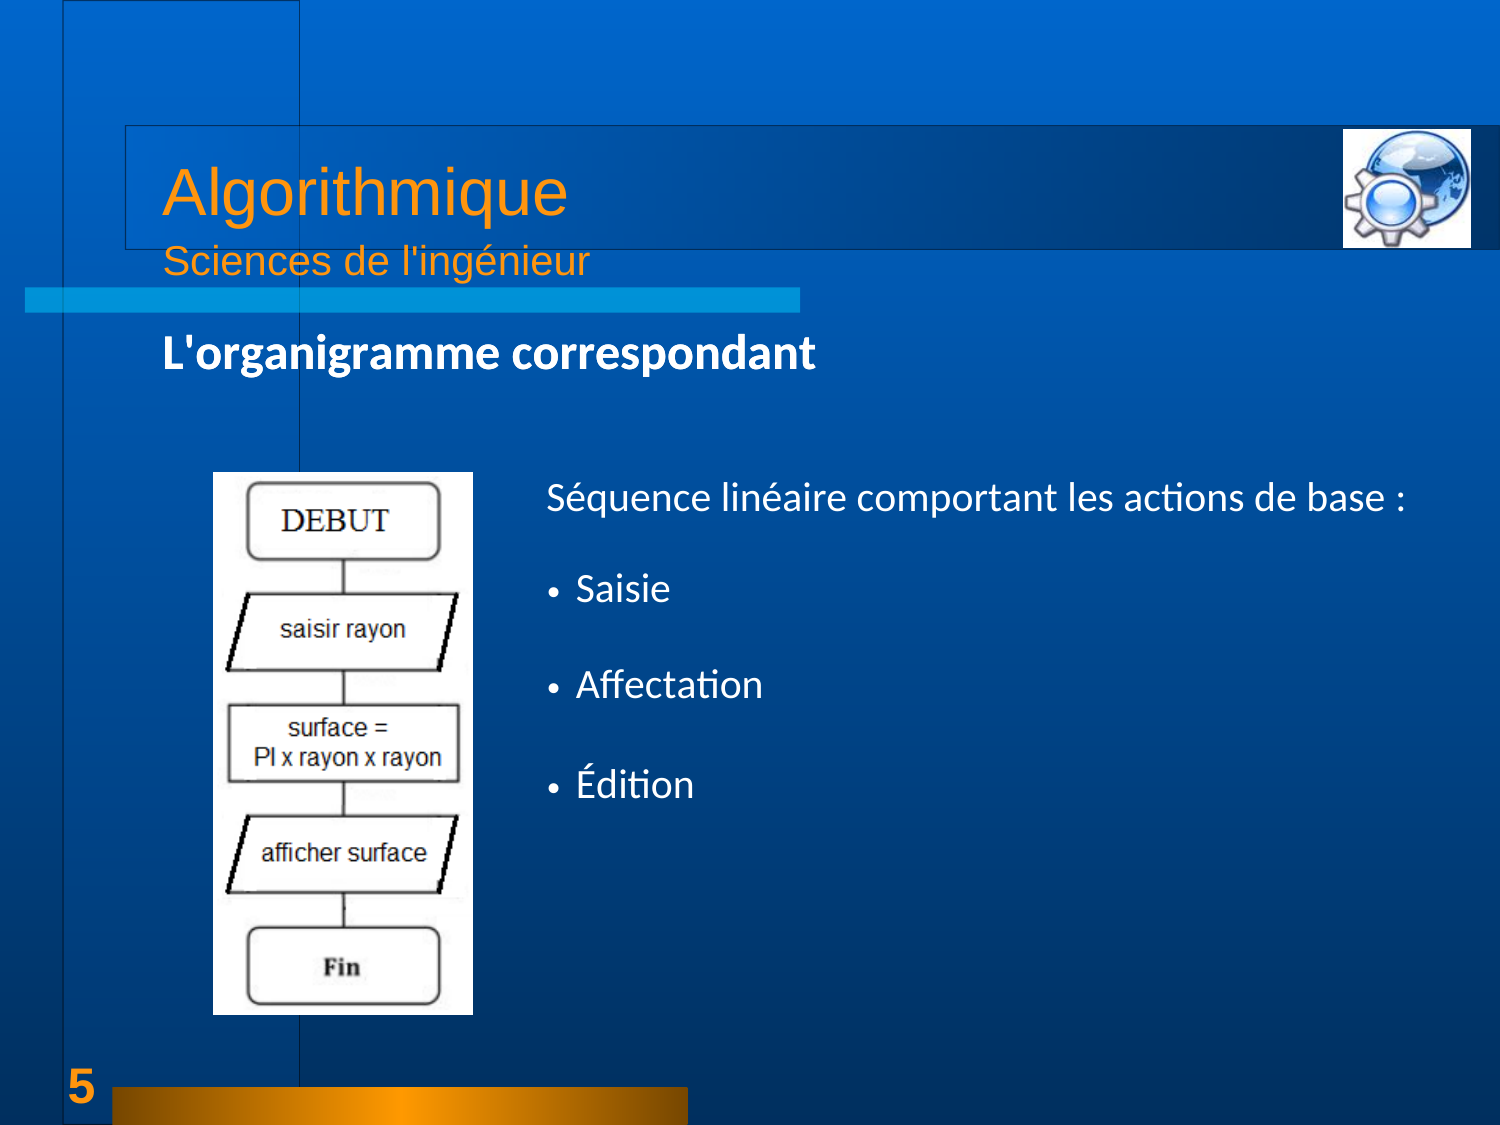

L'organigramme correspondant
L'organigramme correspondant
Séquence linéaire comportant les actions de base :
Saisie
Affectation
Édition